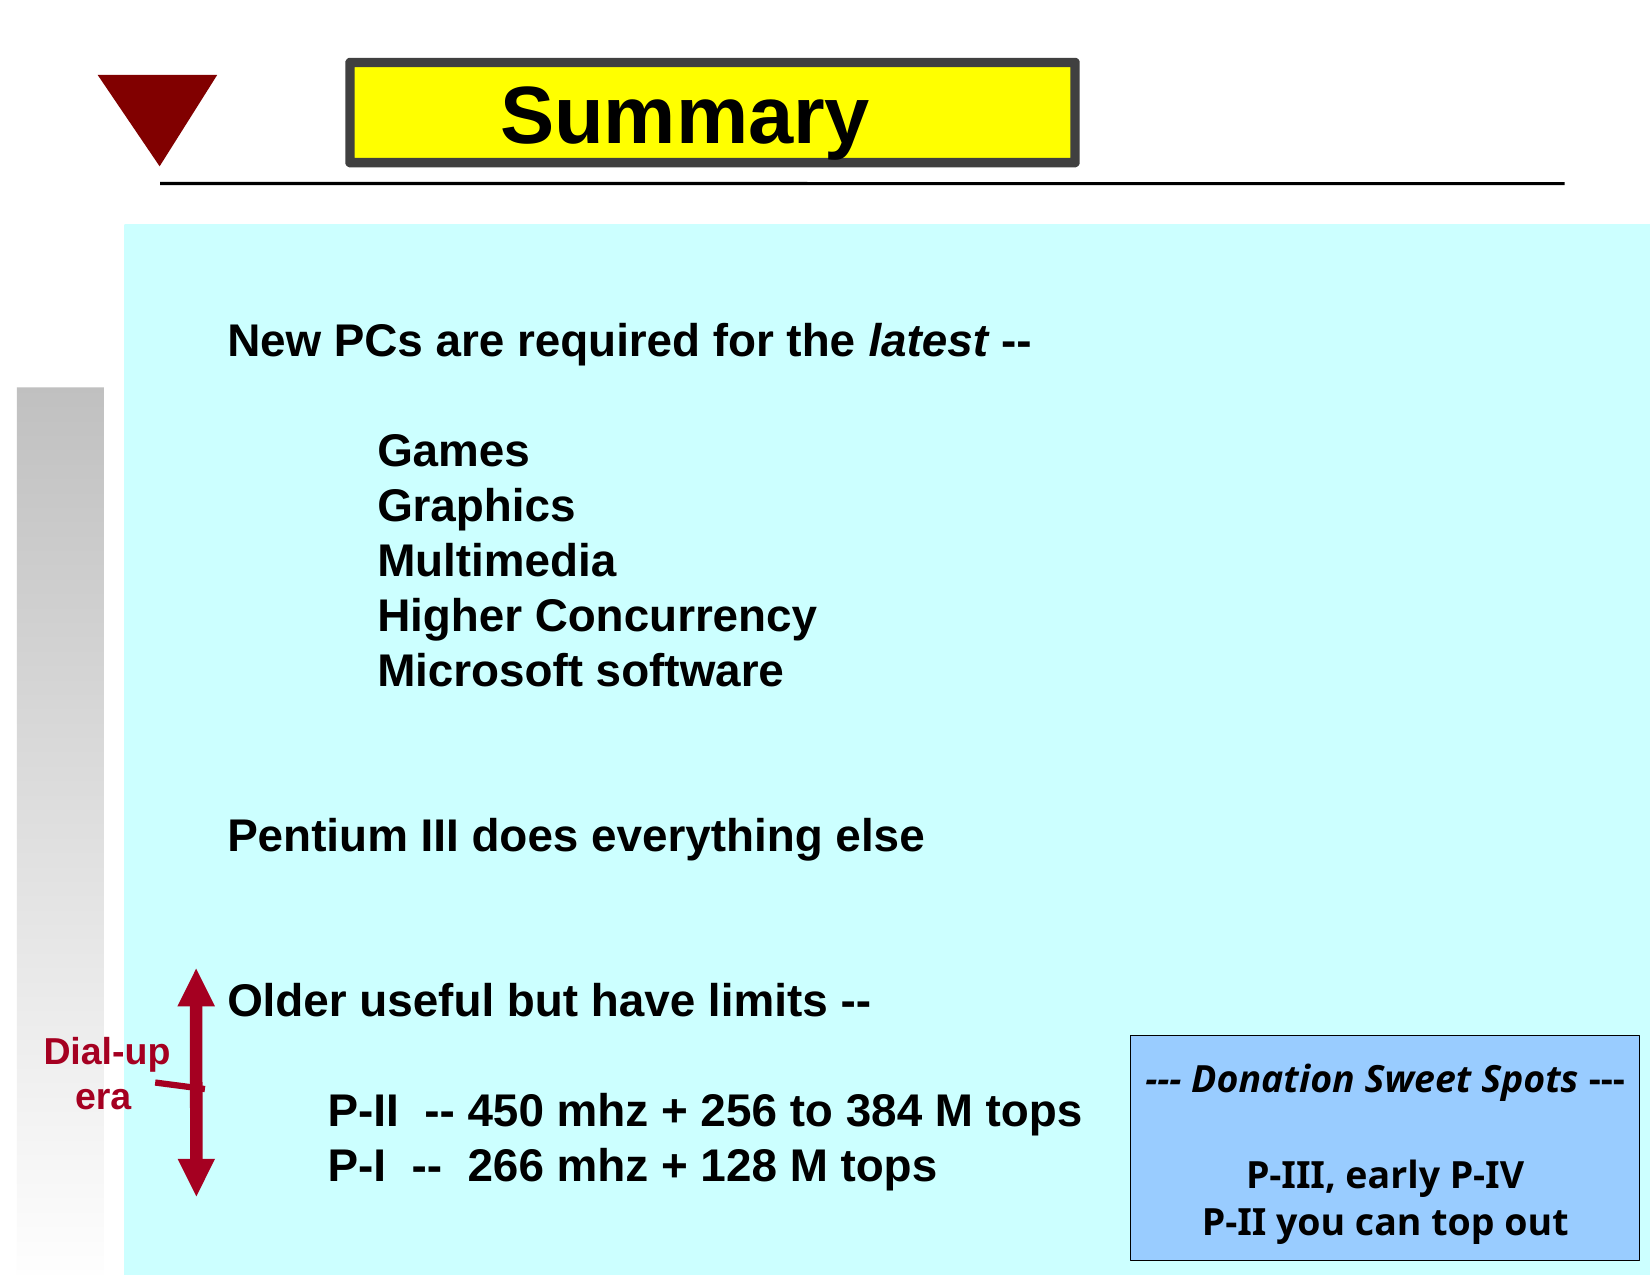

Summary
New PCs are required for the latest --
Games
Graphics
Multimedia
Higher Concurrency
Microsoft software
Pentium III does everything else
Older useful but have limits --
 P-II -- 450 mhz + 256 to 384 M tops
 P-I -- 266 mhz + 128 M tops
Dial-up
 era
--- Donation Sweet Spots ---
P-III, early P-IV
P-II you can top out